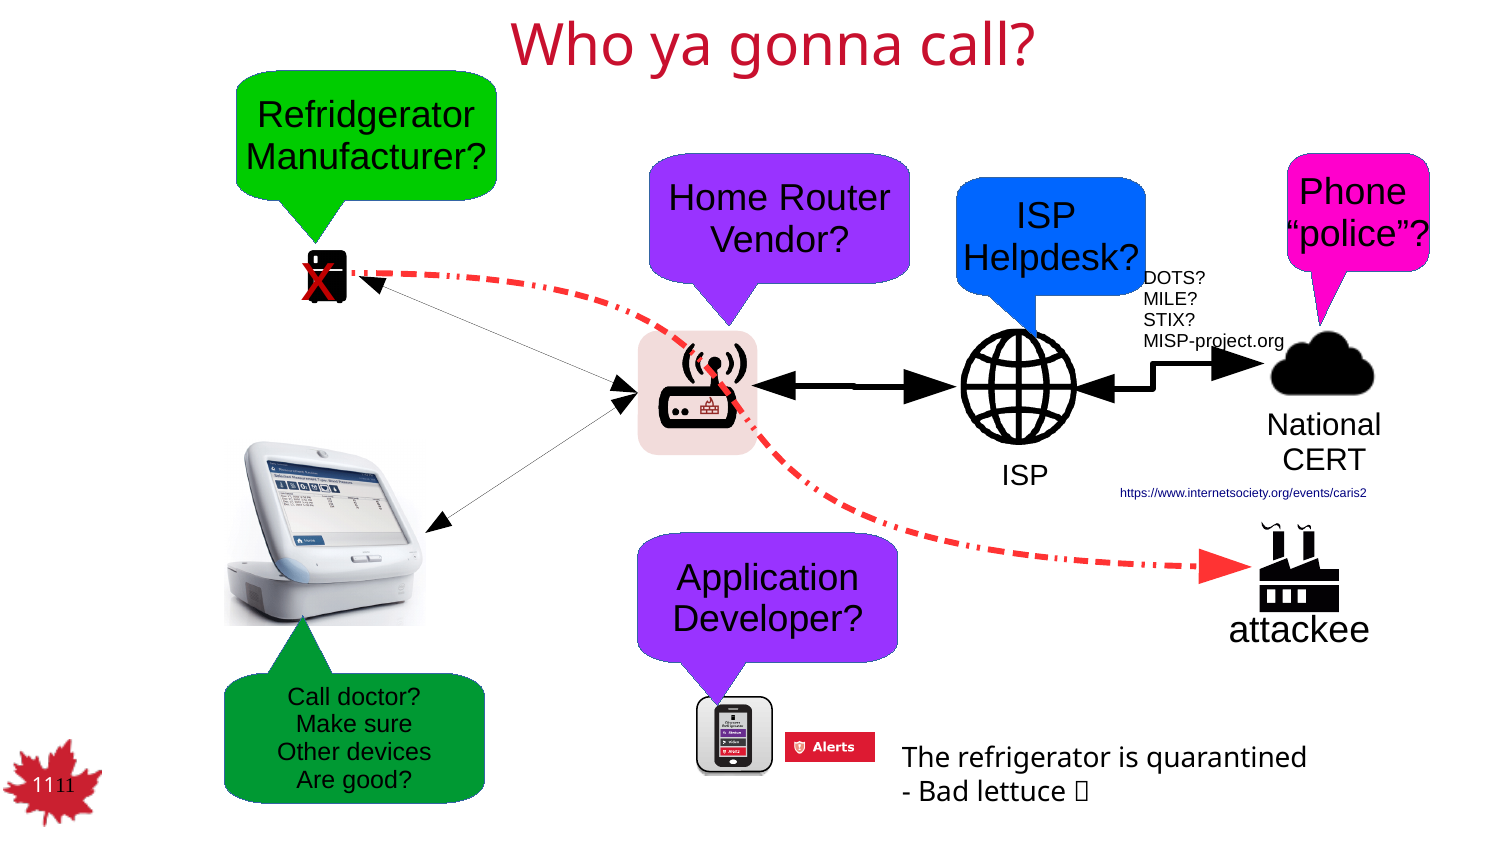

# Who ya gonna call?
Refridgerator
Manufacturer?
Home Router
Vendor?
Phone
“police”?
ISP
Helpdesk?
x
DOTS?
MILE?
STIX?
MISP-project.org
National
CERT
ISP
https://www.internetsociety.org/events/caris2
attackee
Application
Developer?
Call doctor?
Make sure
Other devices
Are good?
The refrigerator is quarantined
- Bad lettuce 